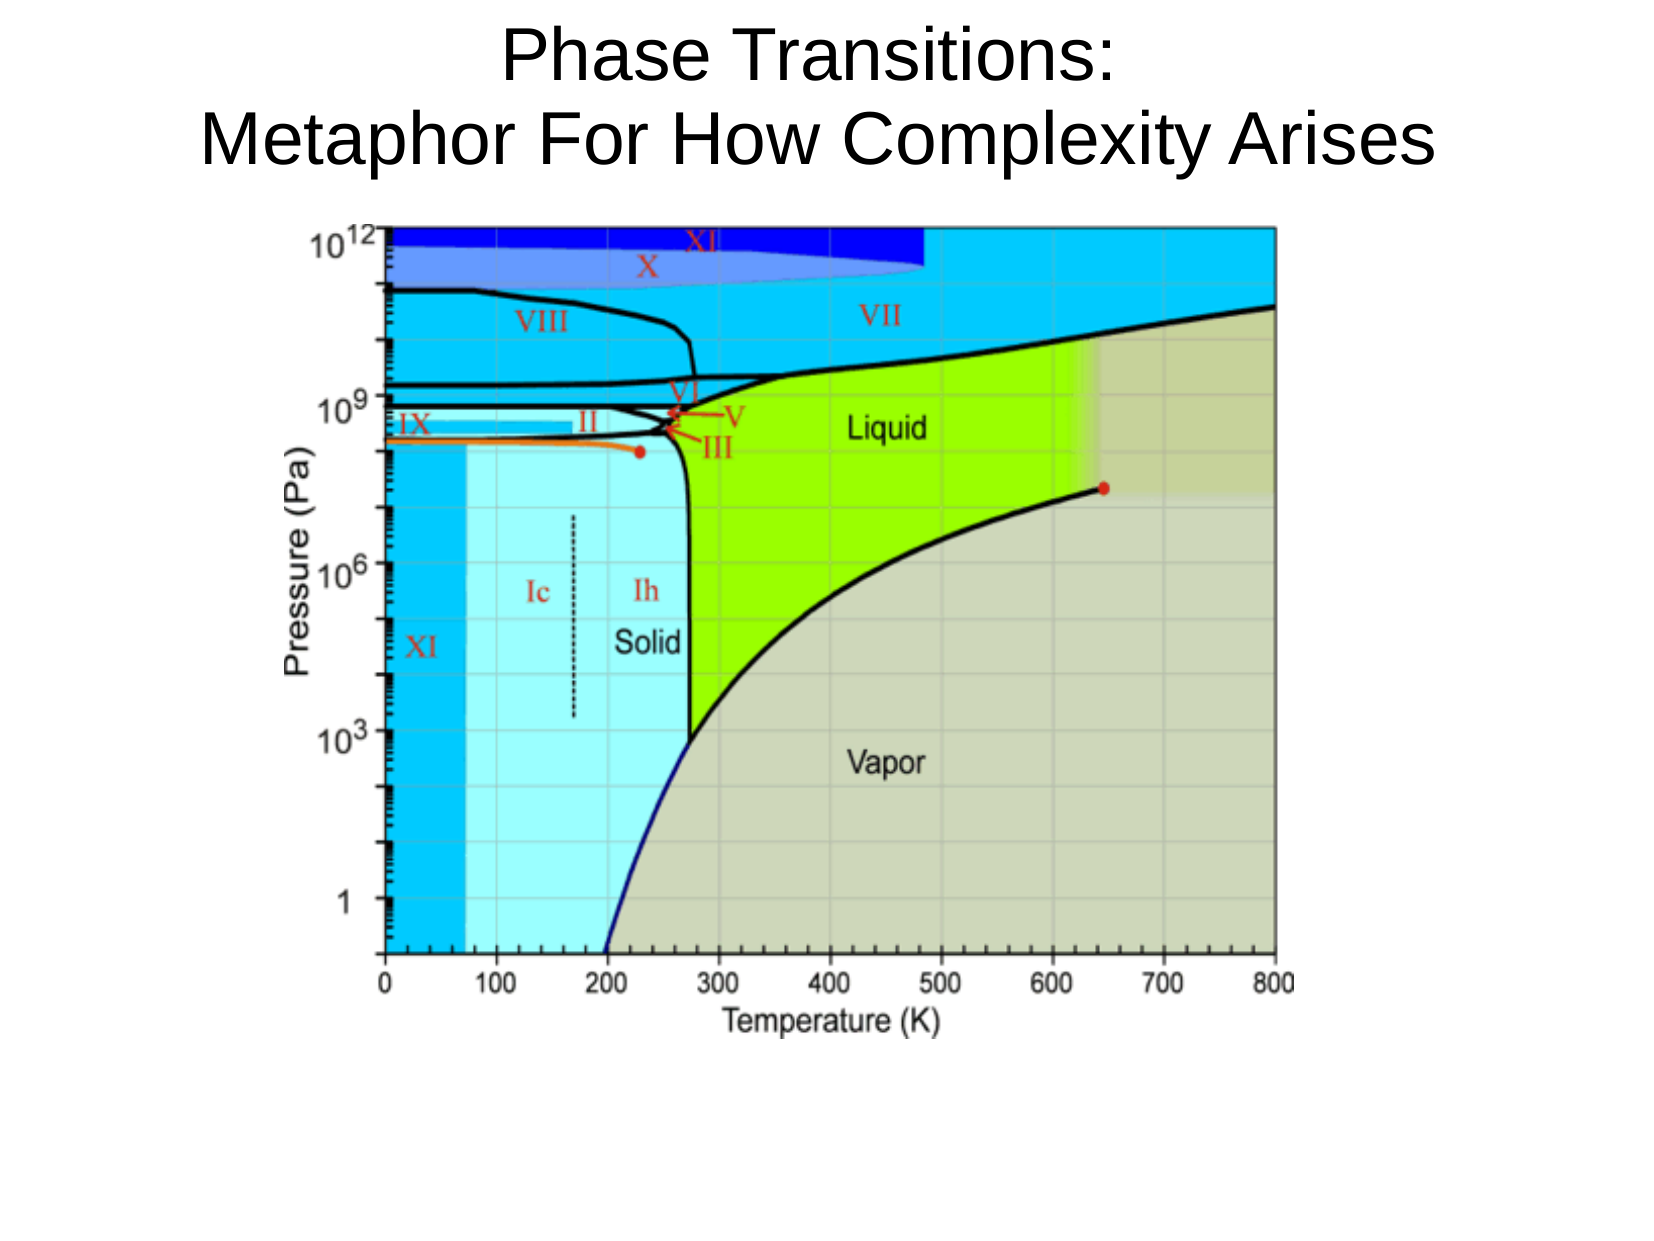

# Phase Transitions: Metaphor For How Complexity Arises